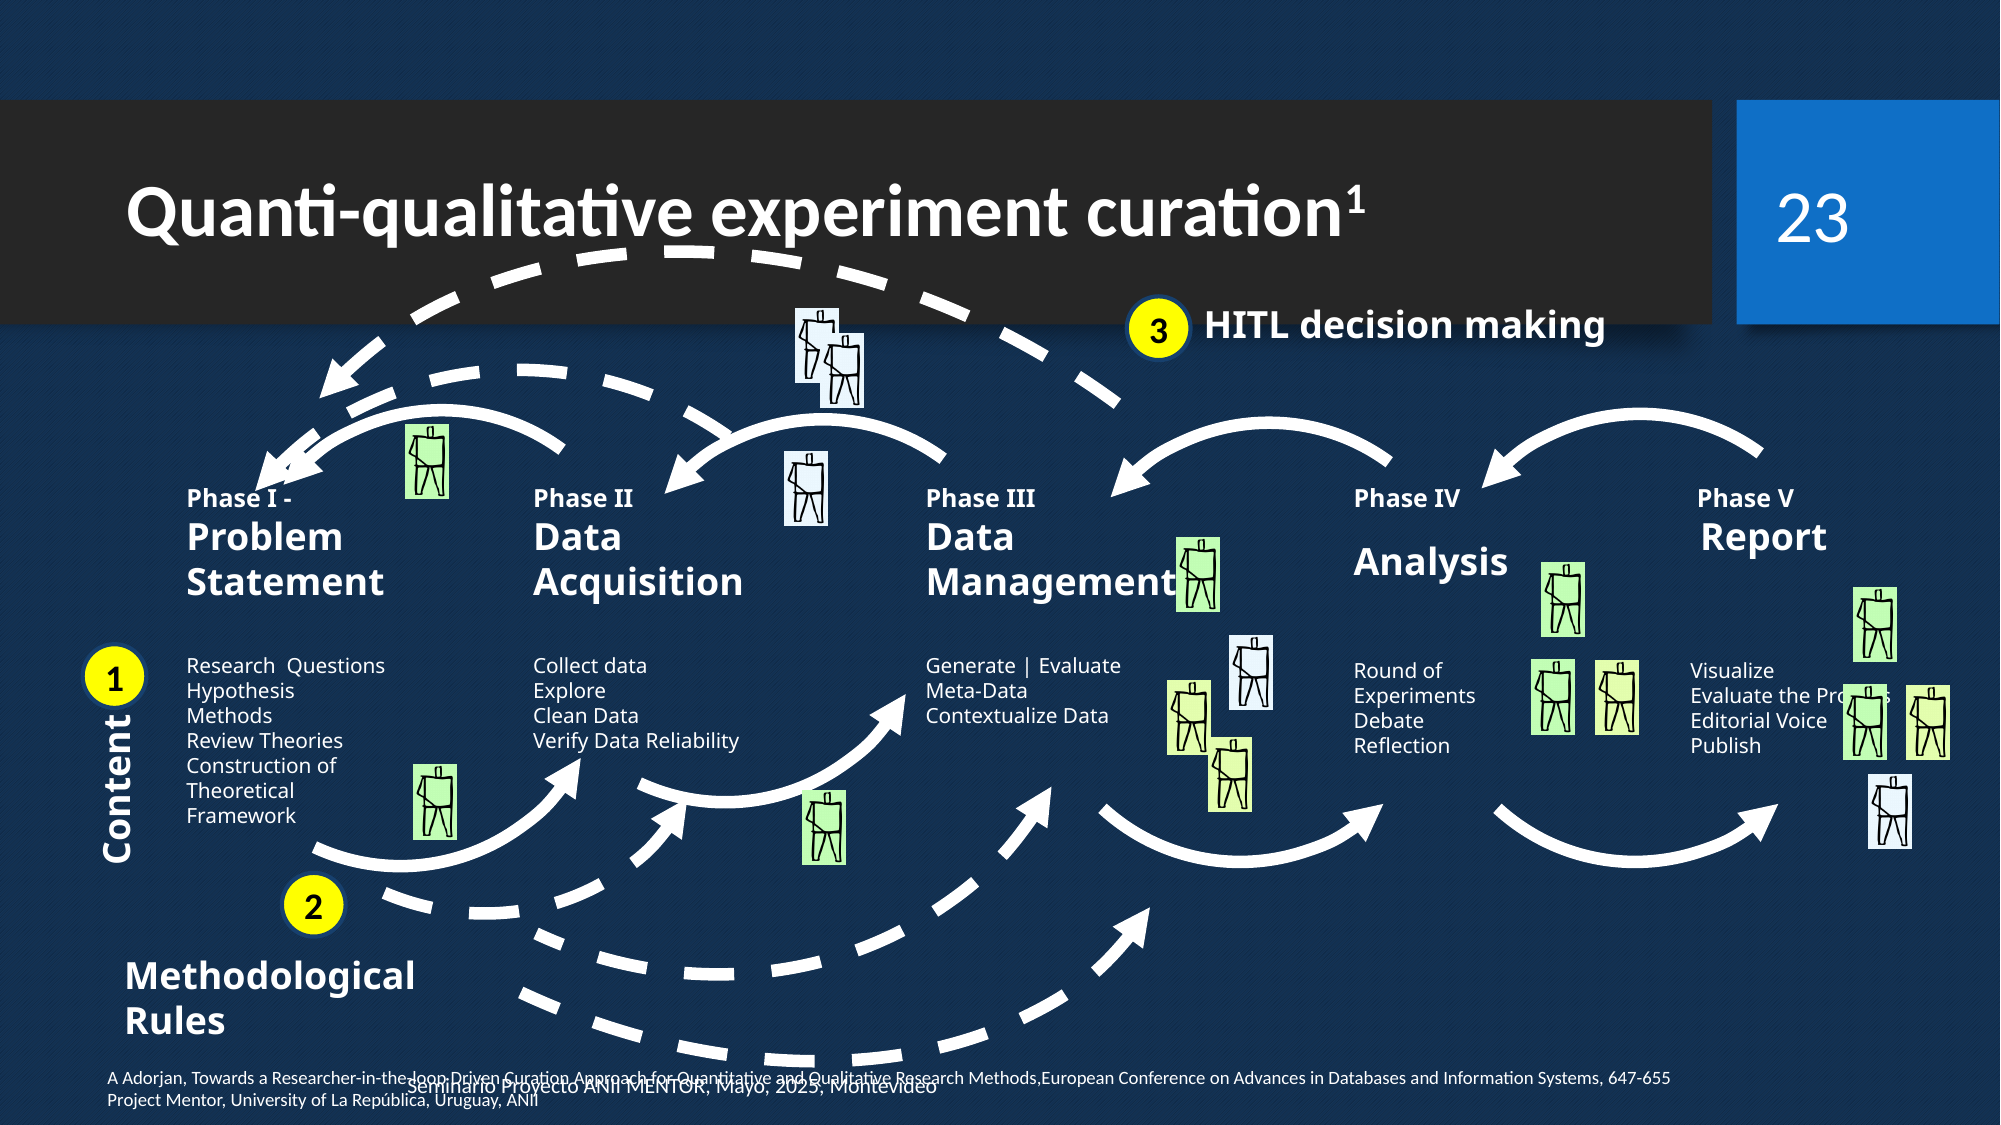

# Quanti-qualitative experiment curation1
3
HITL decision making
Phase I -
Problem Statement
Research Questions
Hypothesis
Methods
Review Theories
Construction of Theoretical Framework
Phase II
Data Acquisition
Collect data
Explore
Clean Data
Verify Data Reliability
Phase III
Data
Management
Generate | Evaluate
Meta-Data
Contextualize Data
Phase IV
Analysis
Round of
Experiments
Debate
Reflection
 Phase V
 Report
Visualize
Evaluate the Process
Editorial Voice
Publish
1
Content
2
Methodological
Rules
A Adorjan, Towards a Researcher-in-the-loop Driven Curation Approach for Quantitative and Qualitative Research Methods,European Conference on Advances in Databases and Information Systems, 647-655
Project Mentor, University of La República, Uruguay, ANII
Seminario Proyecto ANII MENTOR, Mayo, 2025, Montevideo